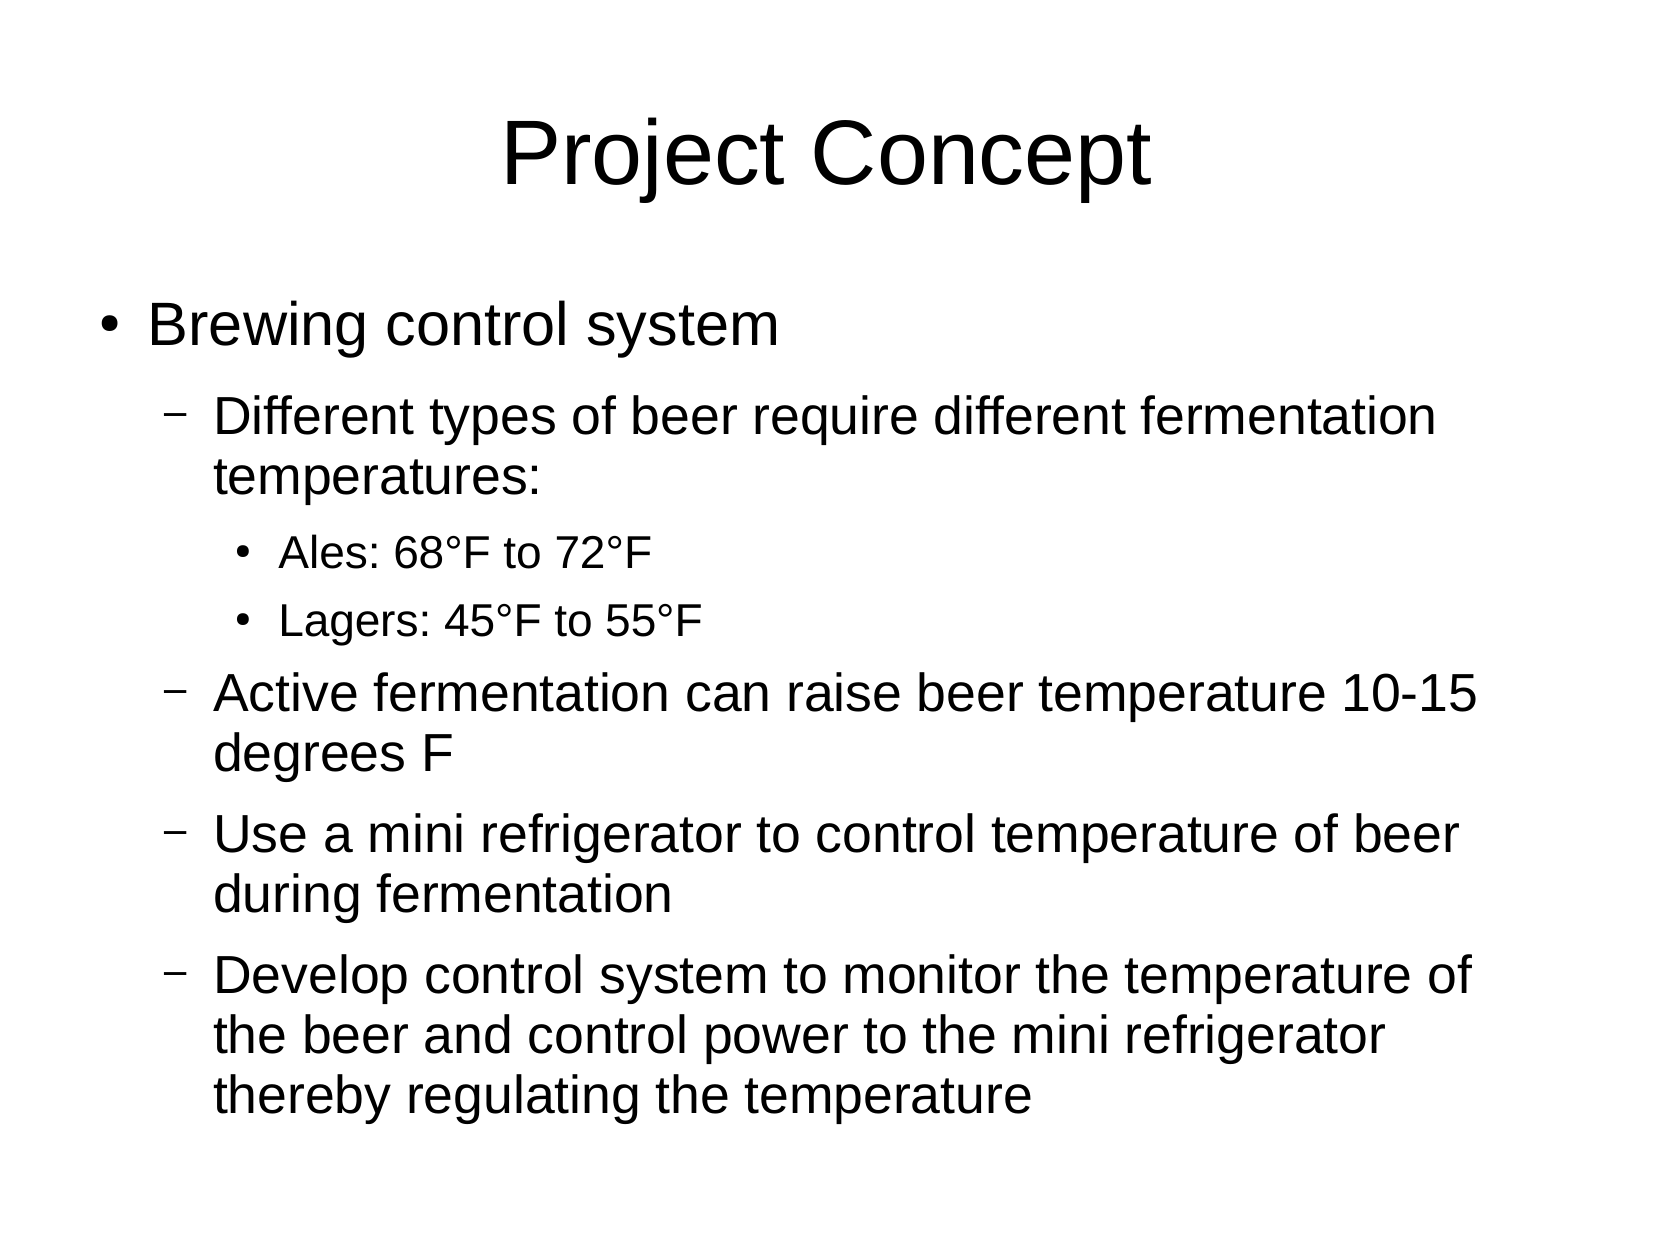

# Project Concept
Brewing control system
Different types of beer require different fermentation temperatures:
Ales: 68°F to 72°F
Lagers: 45°F to 55°F
Active fermentation can raise beer temperature 10-15 degrees F
Use a mini refrigerator to control temperature of beer during fermentation
Develop control system to monitor the temperature of the beer and control power to the mini refrigerator thereby regulating the temperature